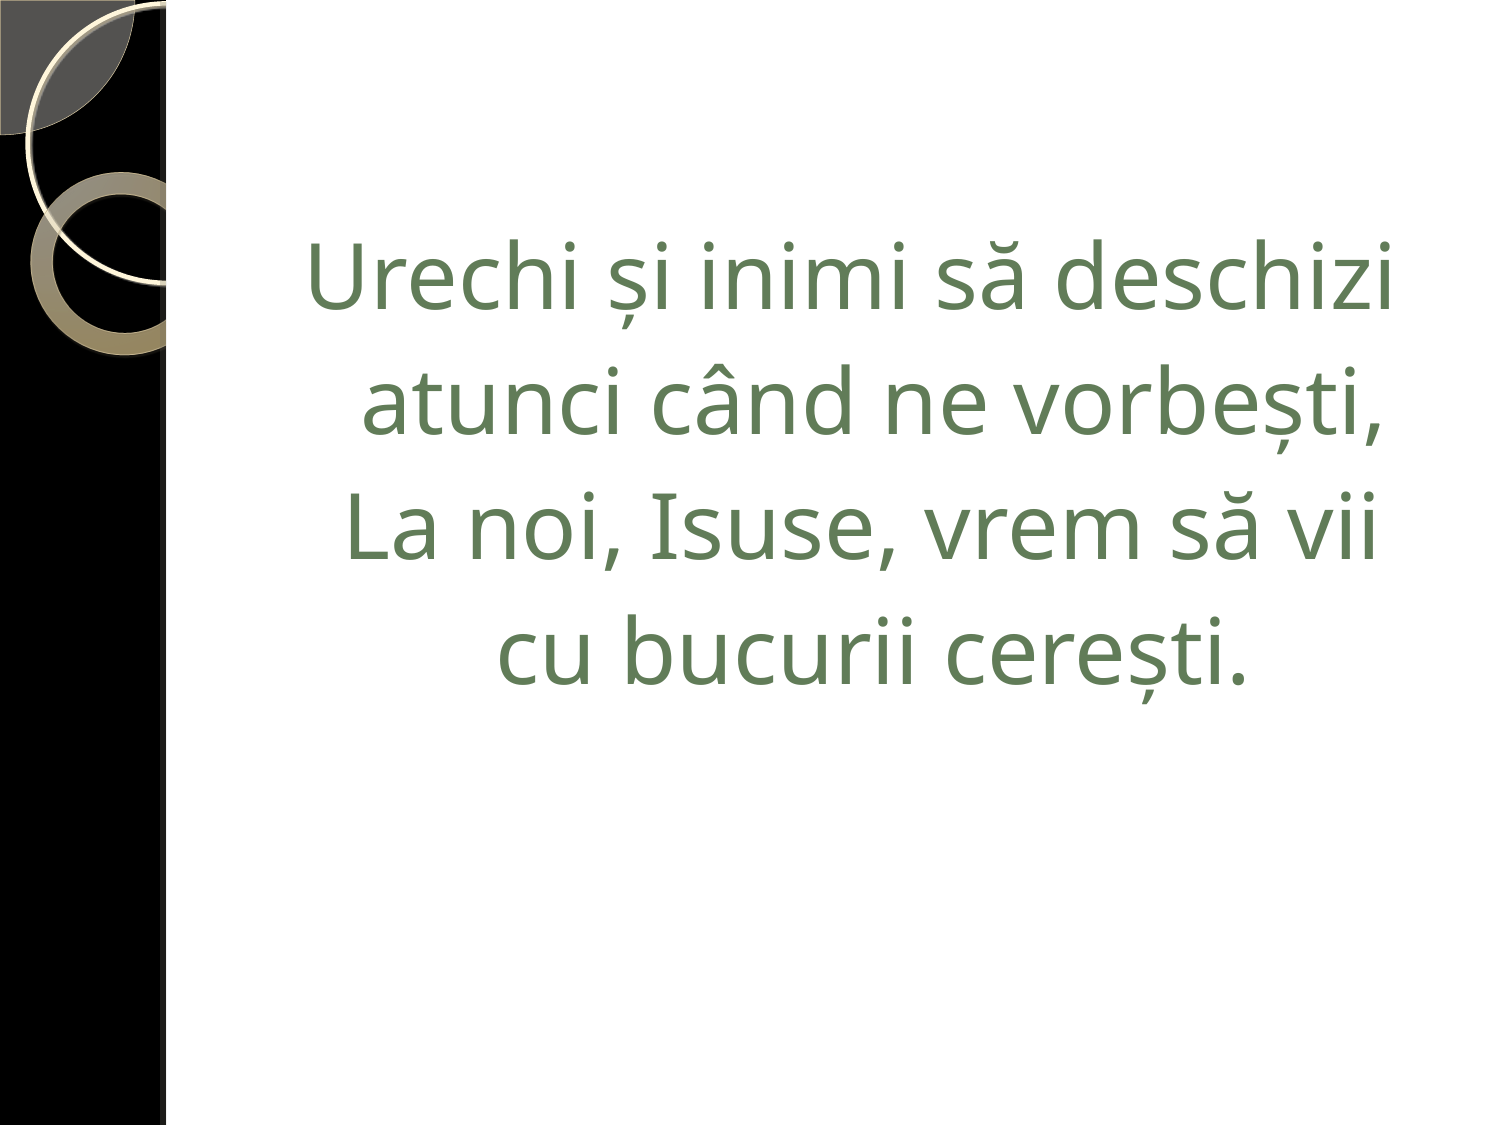

# Urechi şi inimi să deschizi atunci când ne vorbeşti, La noi, Isuse, vrem să vii cu bucurii cereşti.